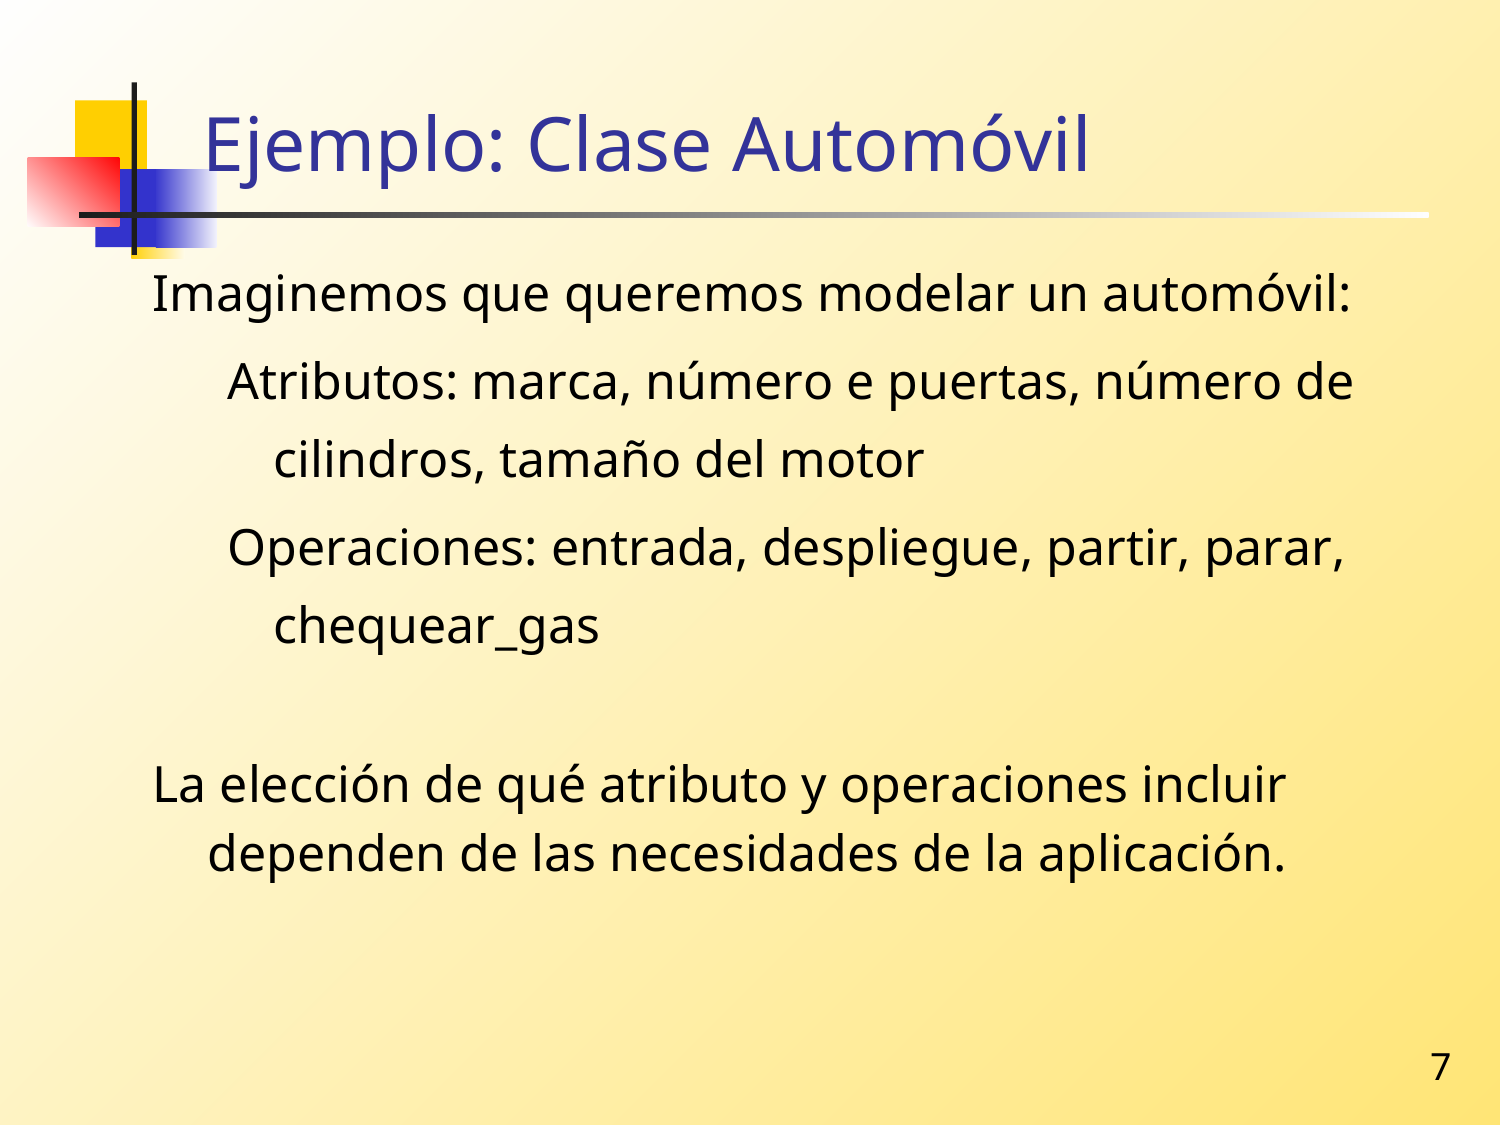

# Ejemplo: Clase Automóvil
Imaginemos que queremos modelar un automóvil:
Atributos: marca, número e puertas, número de cilindros, tamaño del motor
Operaciones: entrada, despliegue, partir, parar, chequear_gas
La elección de qué atributo y operaciones incluir dependen de las necesidades de la aplicación.
7